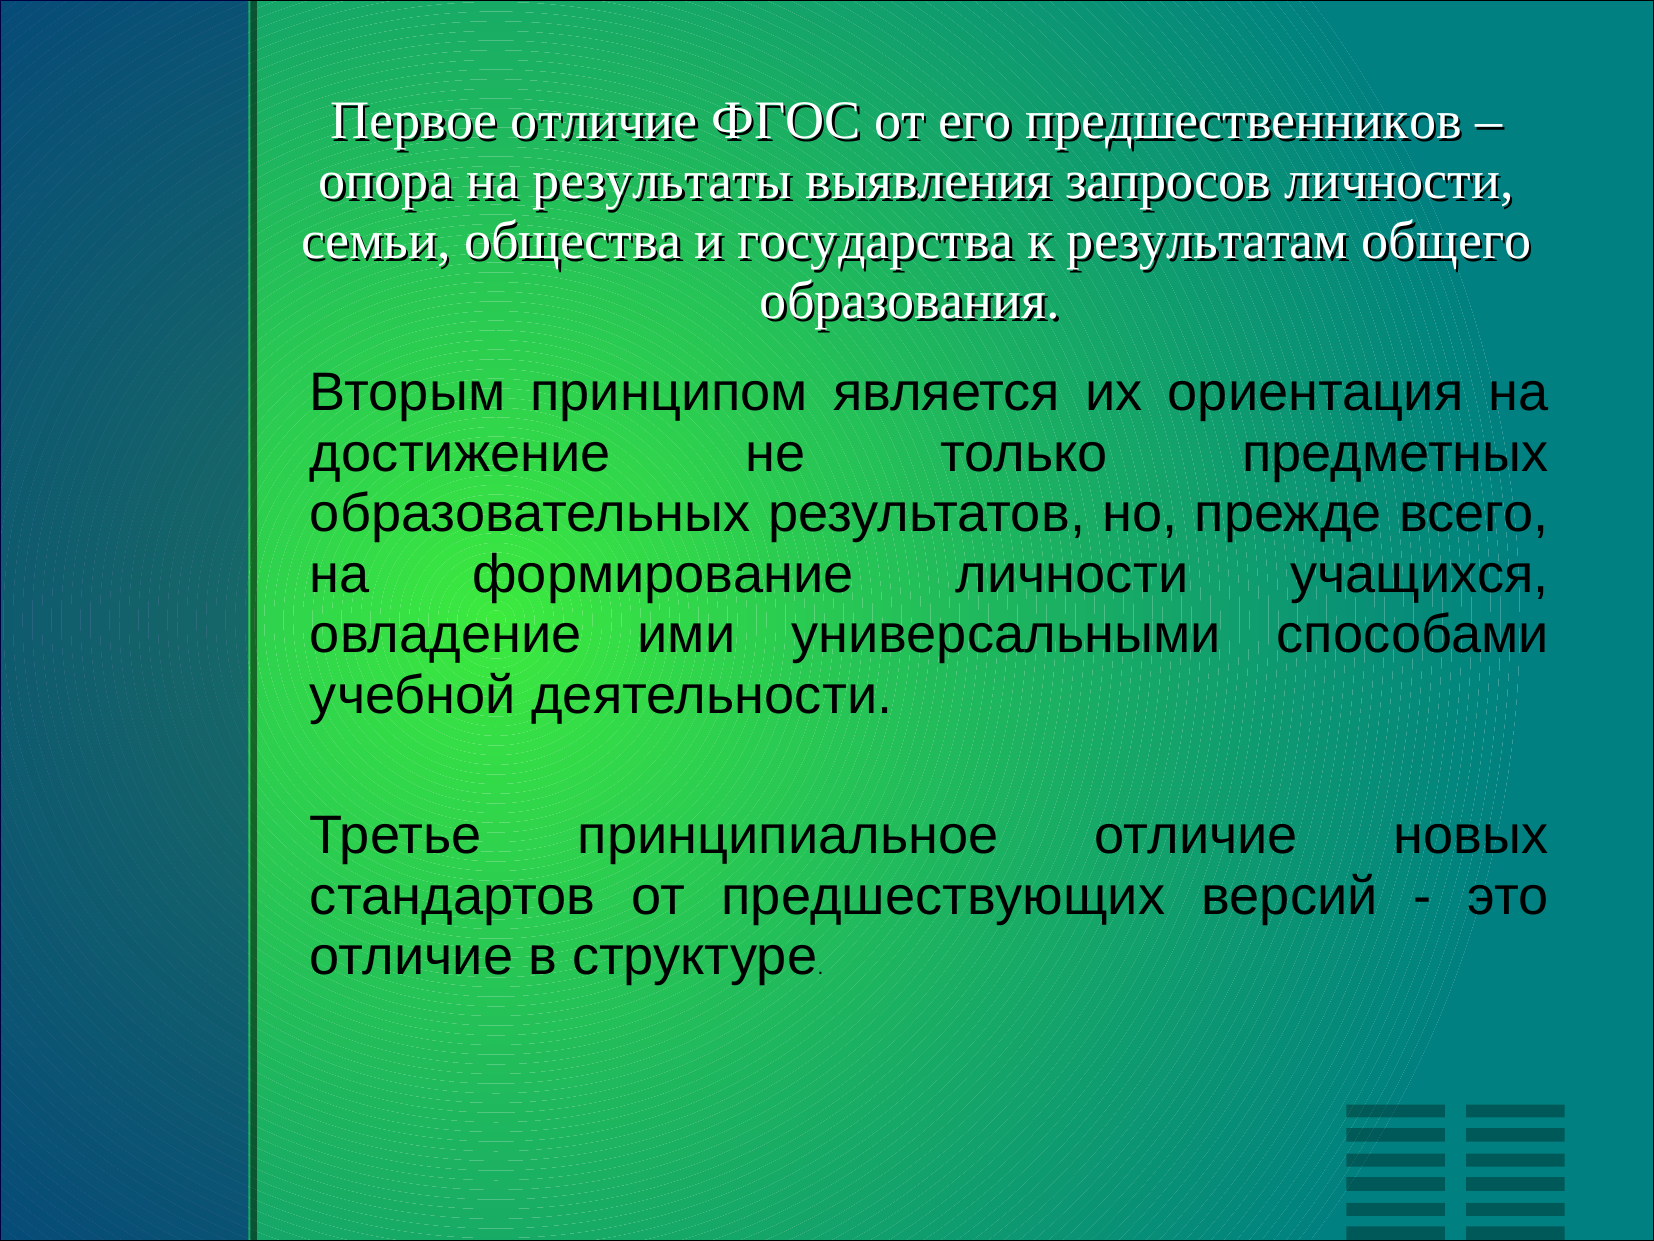

# Первое отличие ФГОС от его предшественников – опора на результаты выявления запросов личности, семьи, общества и государства к результатам общего образования.
Вторым принципом является их ориентация на достижение не только предметных образовательных результатов, но, прежде всего, на формирование личности учащихся, овладение ими универсальными способами учебной деятельности.
Третье принципиальное отличие новых стандартов от предшествующих версий - это отличие в структуре.